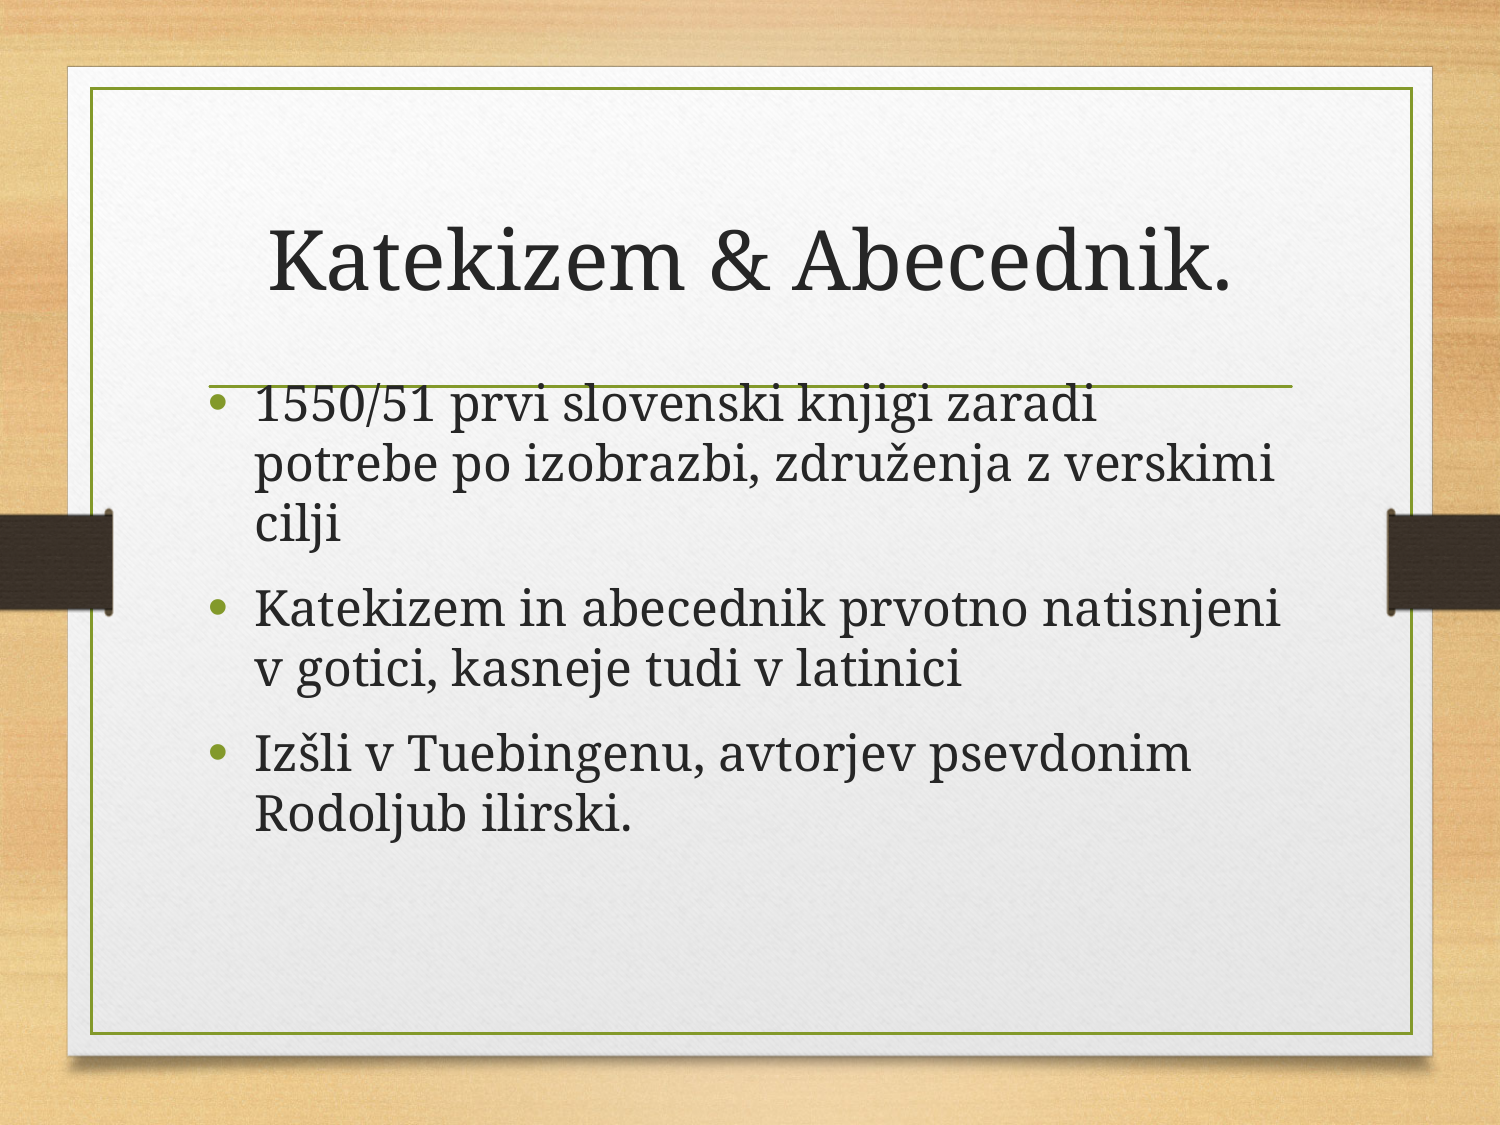

# Katekizem & Abecednik.
1550/51 prvi slovenski knjigi zaradi potrebe po izobrazbi, združenja z verskimi cilji
Katekizem in abecednik prvotno natisnjeni v gotici, kasneje tudi v latinici
Izšli v Tuebingenu, avtorjev psevdonim Rodoljub ilirski.